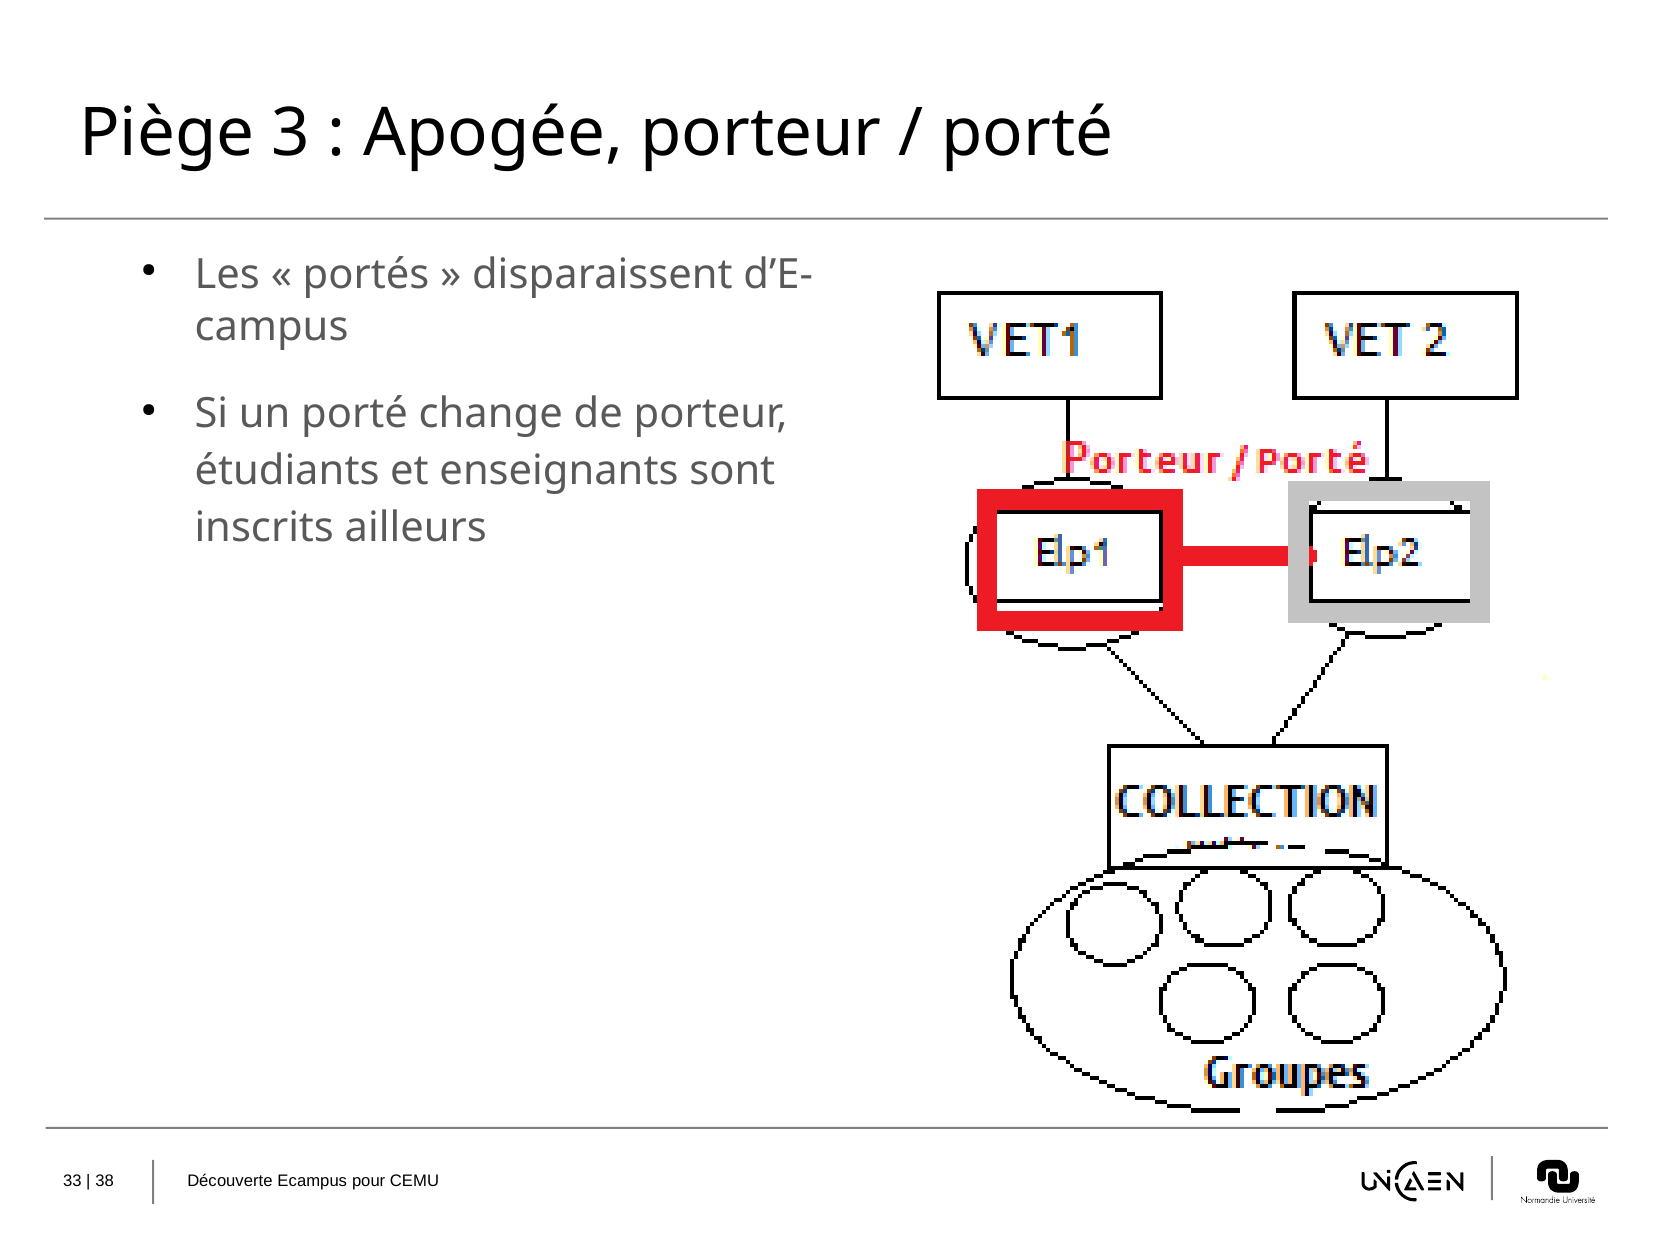

# Piège 3 : Apogée, porteur / porté
Les « portés » disparaissent d’E-campus
Si un porté change de porteur,
étudiants et enseignants sont inscrits ailleurs
33
Découverte Ecampus pourn les personnels administratifs